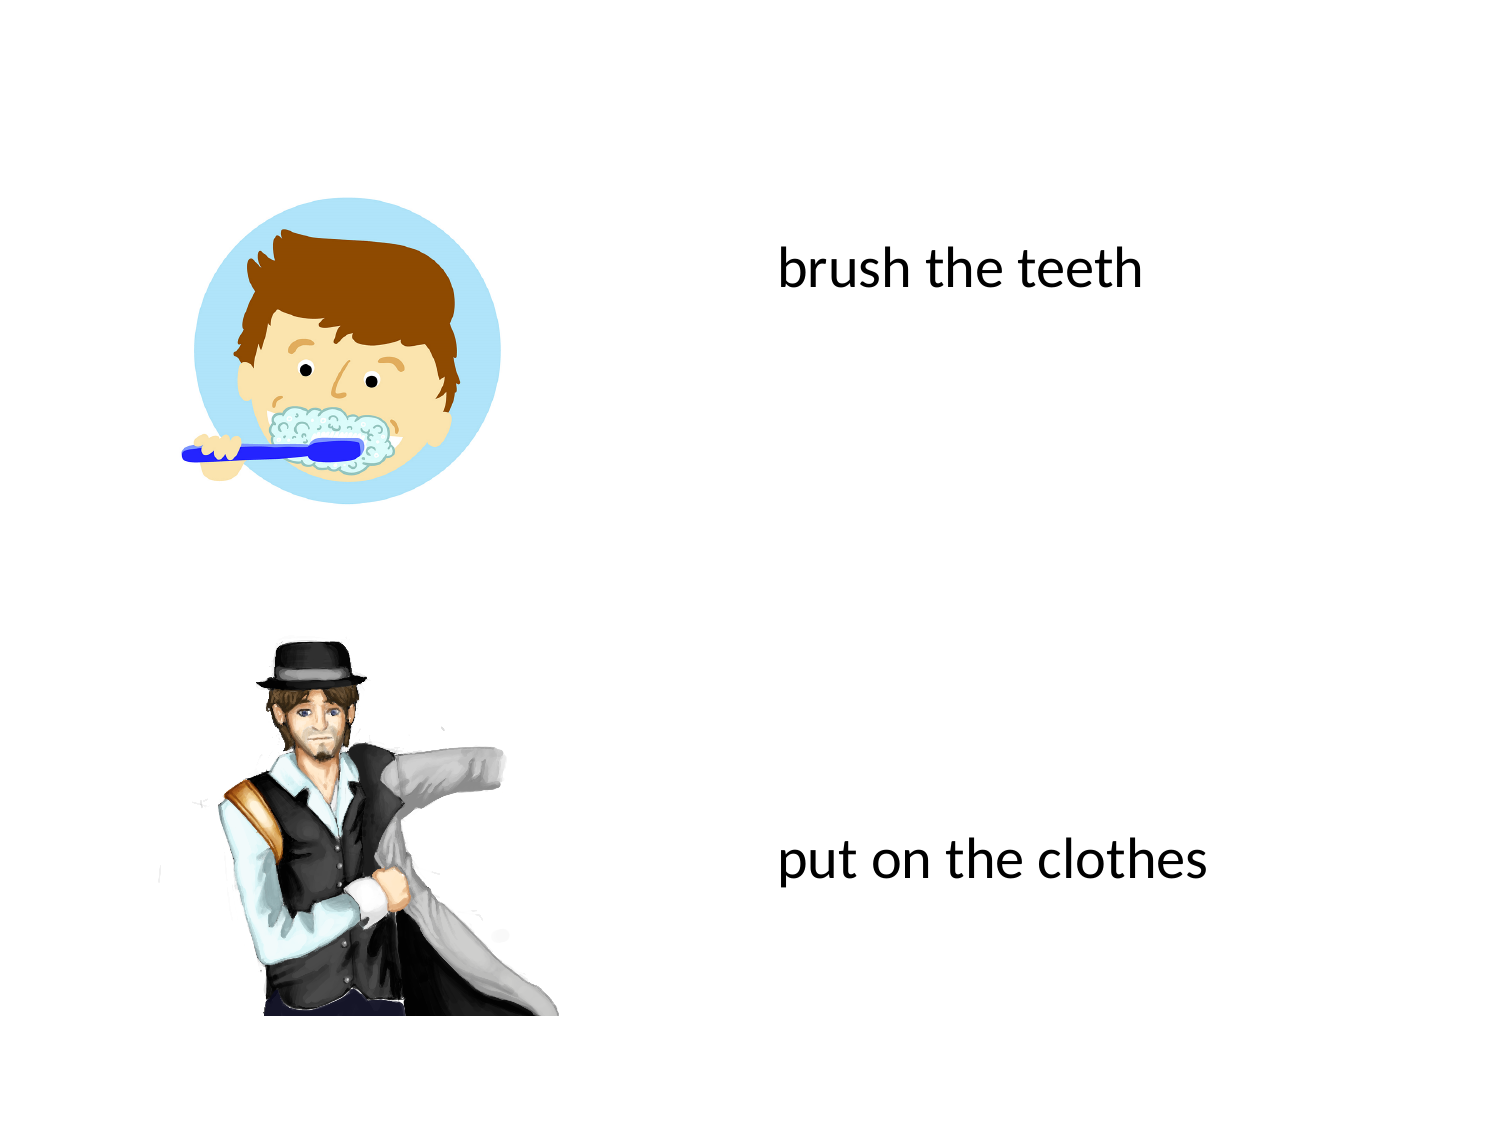

#
brush the teeth
put on the clothes